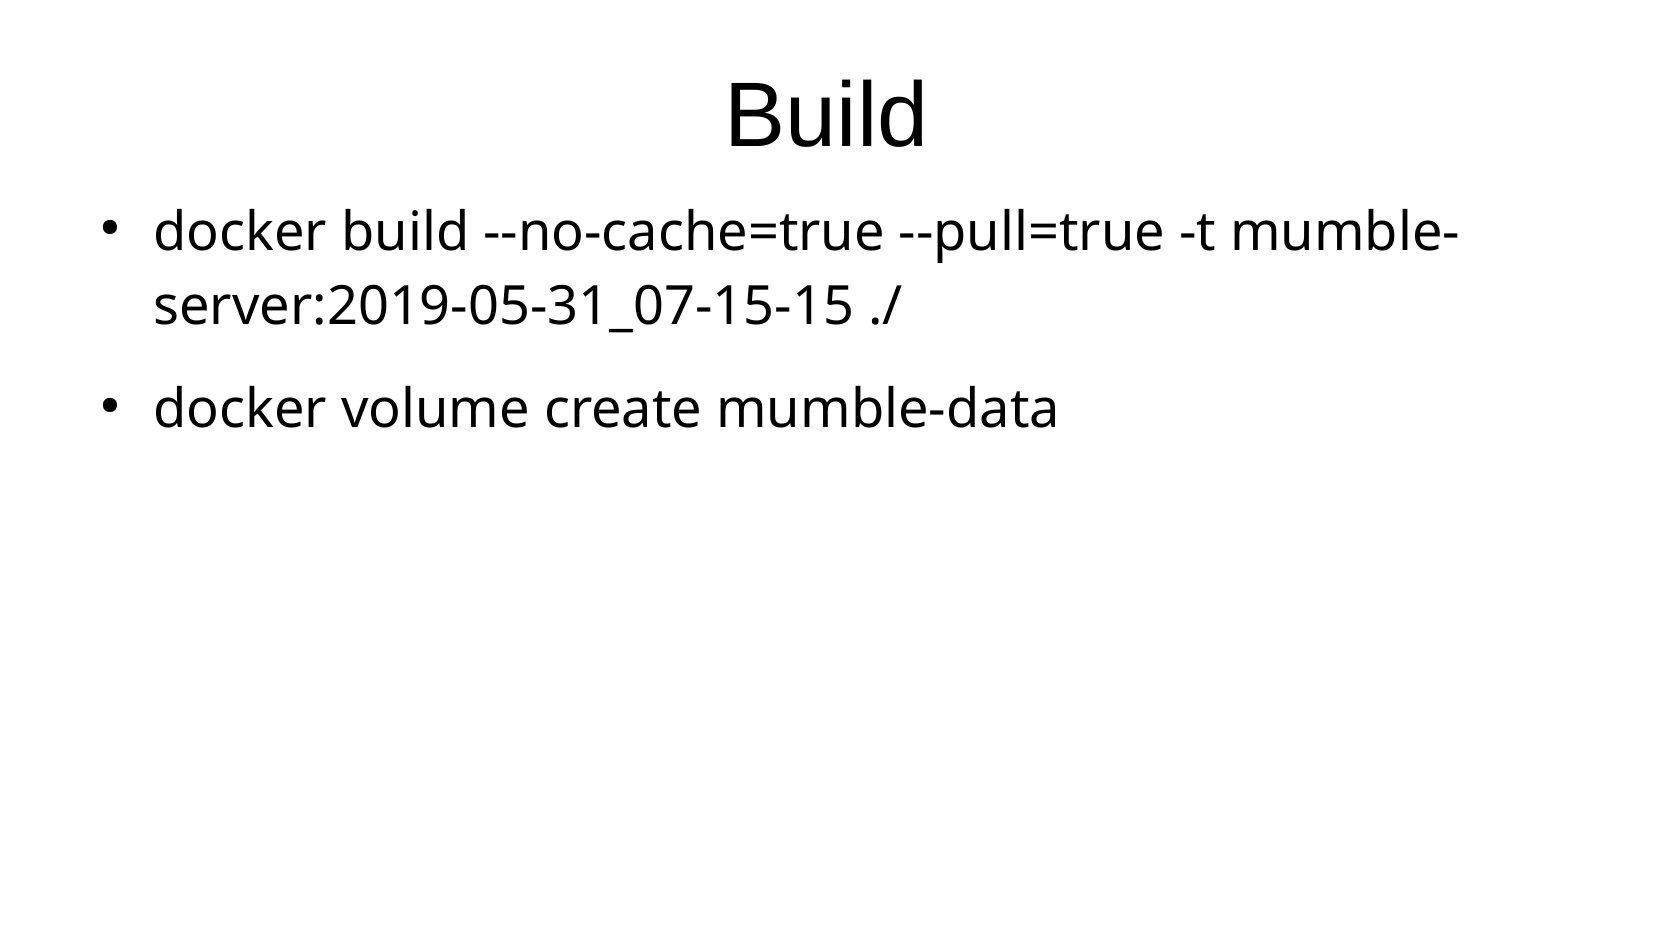

# Build
docker build --no-cache=true --pull=true -t mumble-server:2019-05-31_07-15-15 ./
docker volume create mumble-data